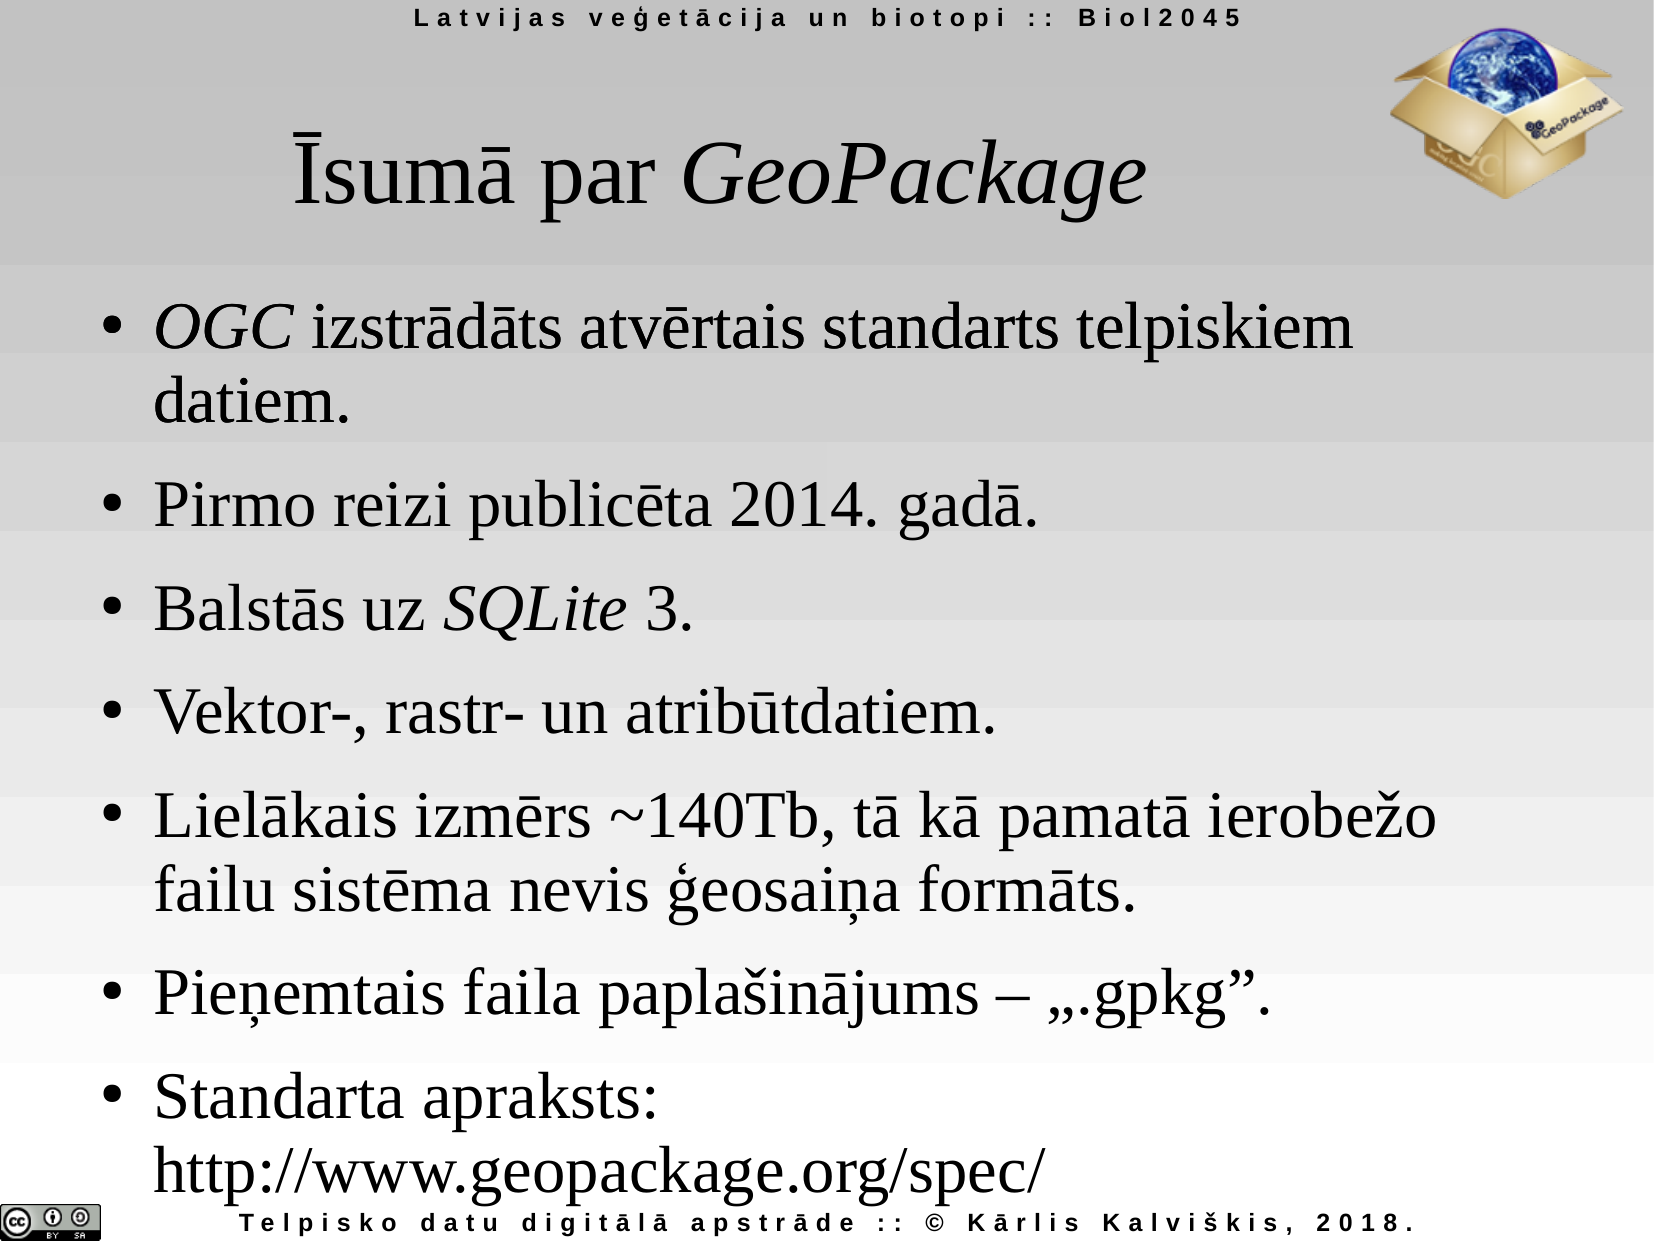

# Īsumā par GeoPackage
OGC izstrādāts atvērtais standarts telpiskiem datiem.
OGC izstrādāts atvērtais standarts telpiskiem datiem.
Pirmo reizi publicēta 2014. gadā.
Balstās uz SQLite 3.
Vektor-, rastr- un atribūtdatiem.
Lielākais izmērs ~140Tb, tā kā pamatā ierobežo failu sistēma nevis ģeosaiņa formāts.
Pieņemtais faila paplašinājums – „.gpkg”.
Standarta apraksts:
http://www.geopackage.org/spec/